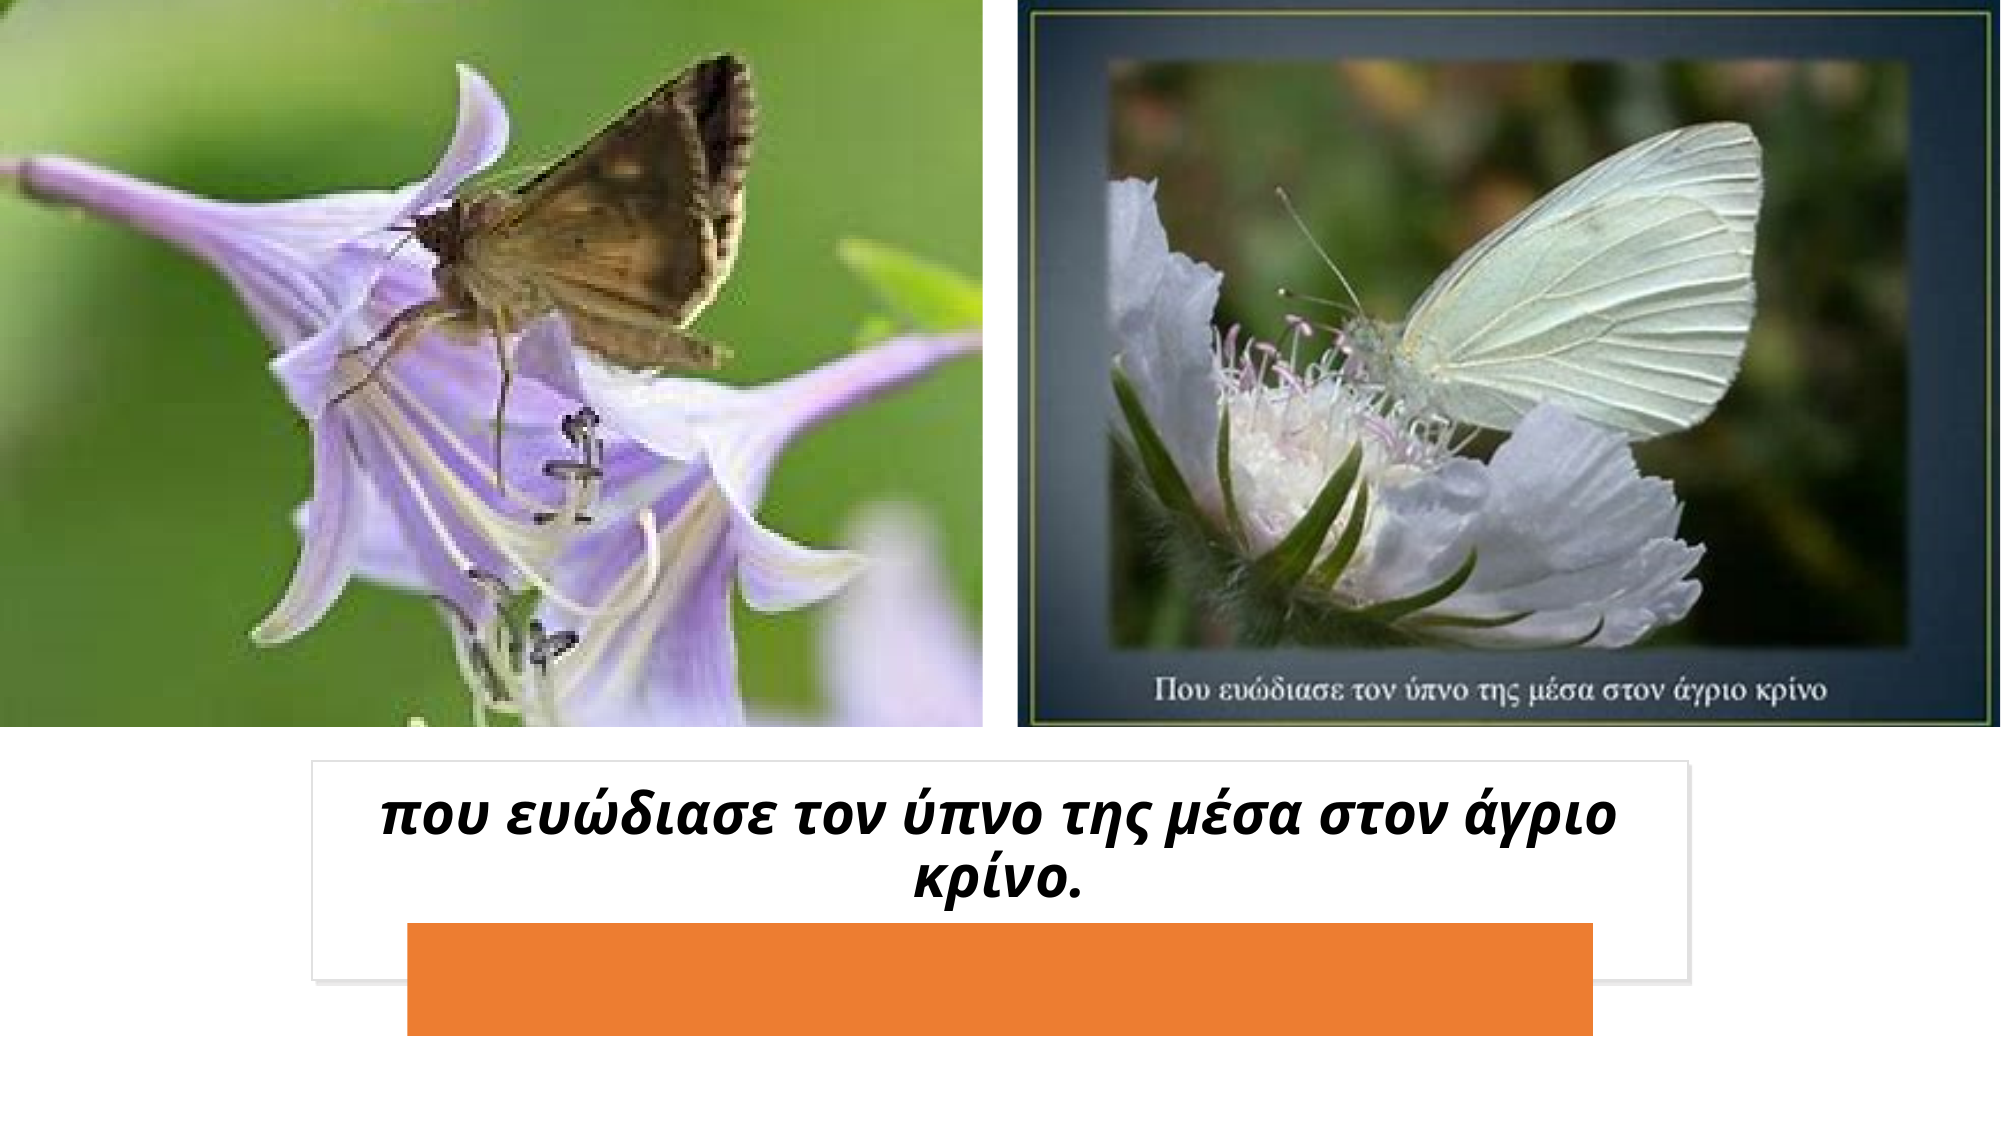

# που ευώδιασε τον ύπνο της μέσα στον άγριο κρίνο.